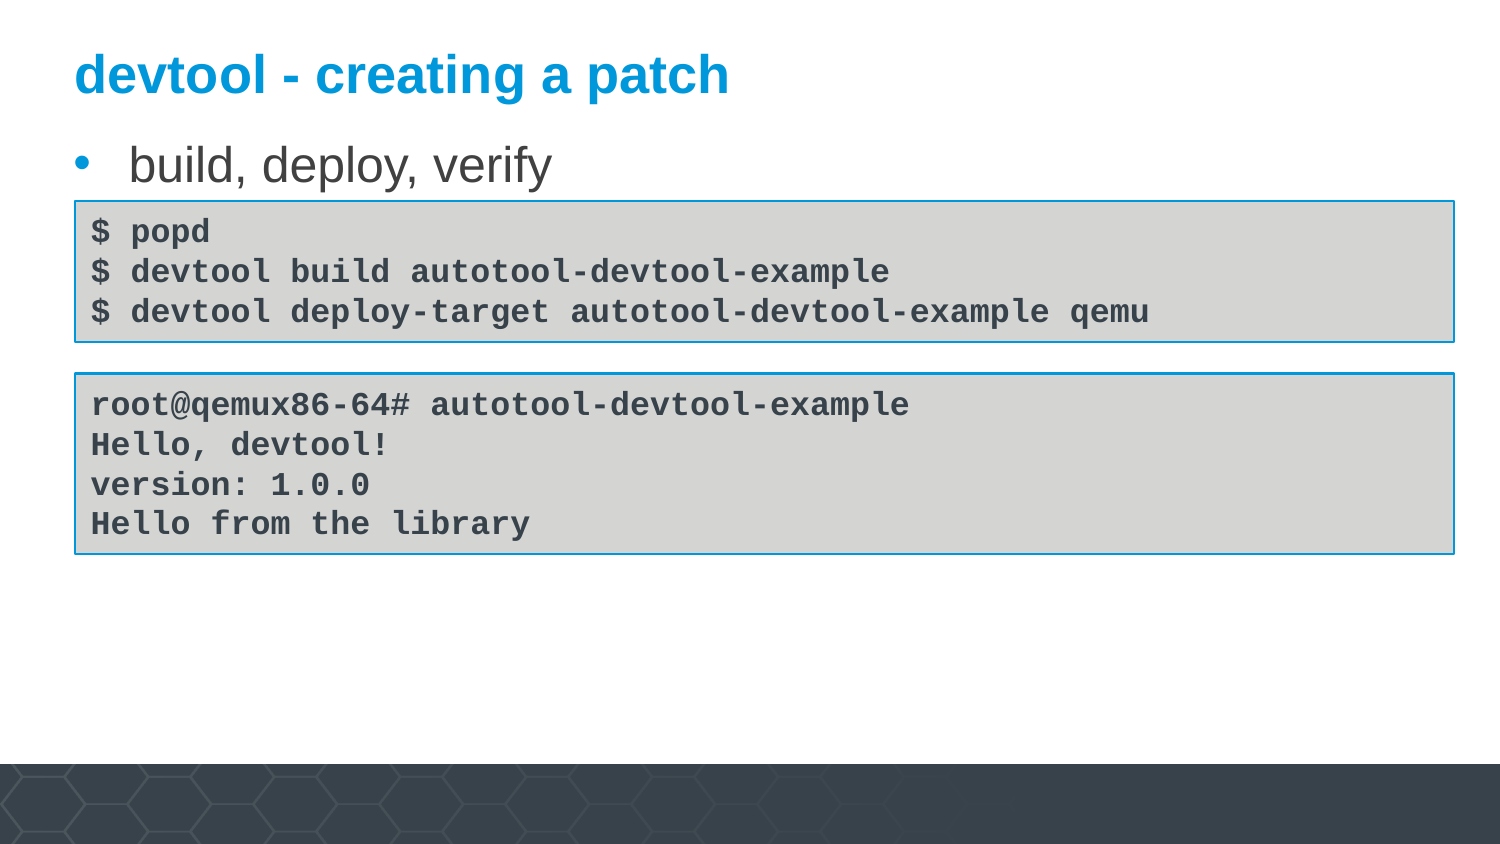

devtool - creating a patch
build, deploy, verify
$ popd
$ devtool build autotool-devtool-example
$ devtool deploy-target autotool-devtool-example qemu
root@qemux86-64# autotool-devtool-example
Hello, devtool!
version: 1.0.0
Hello from the library